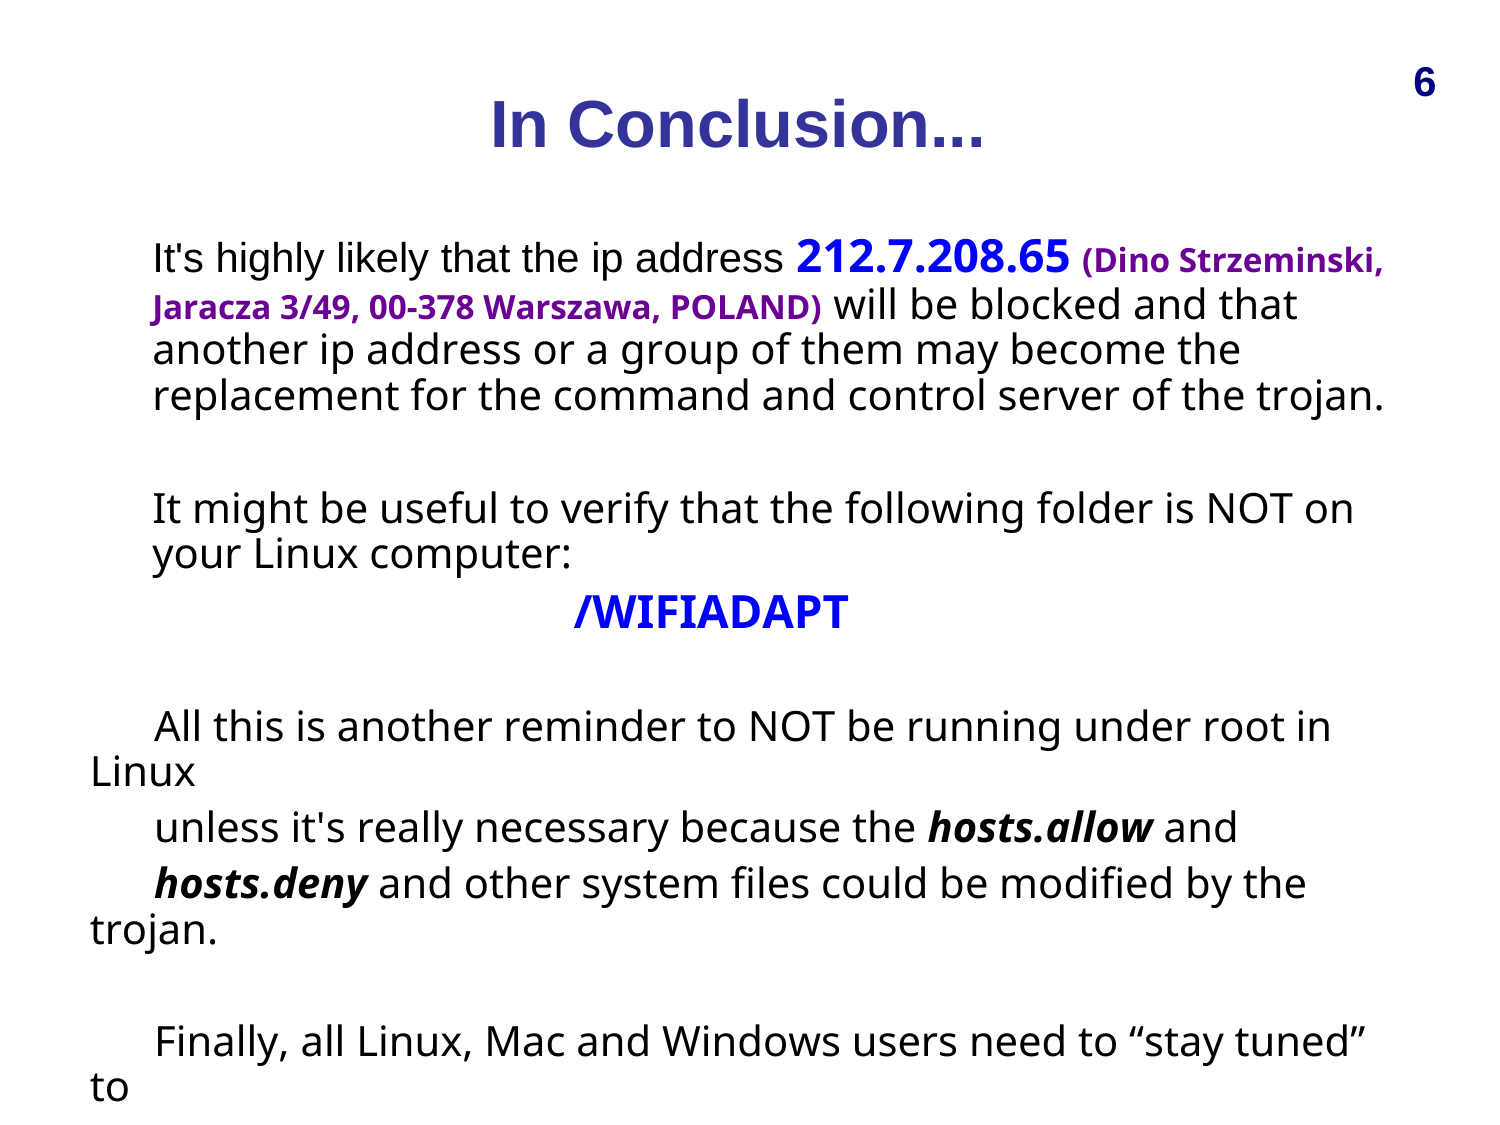

6
# In Conclusion...
It's highly likely that the ip address 212.7.208.65 (Dino Strzeminski, Jaracza 3/49, 00-378 Warszawa, POLAND) will be blocked and that another ip address or a group of them may become the replacement for the command and control server of the trojan.
It might be useful to verify that the following folder is NOT on your Linux computer:
 /WIFIADAPT
 All this is another reminder to NOT be running under root in Linux
 unless it's really necessary because the hosts.allow and
 hosts.deny and other system files could be modified by the trojan.
 Finally, all Linux, Mac and Windows users need to “stay tuned” to
 tech reports about the Backdoor.Wirenet.1 trojan.